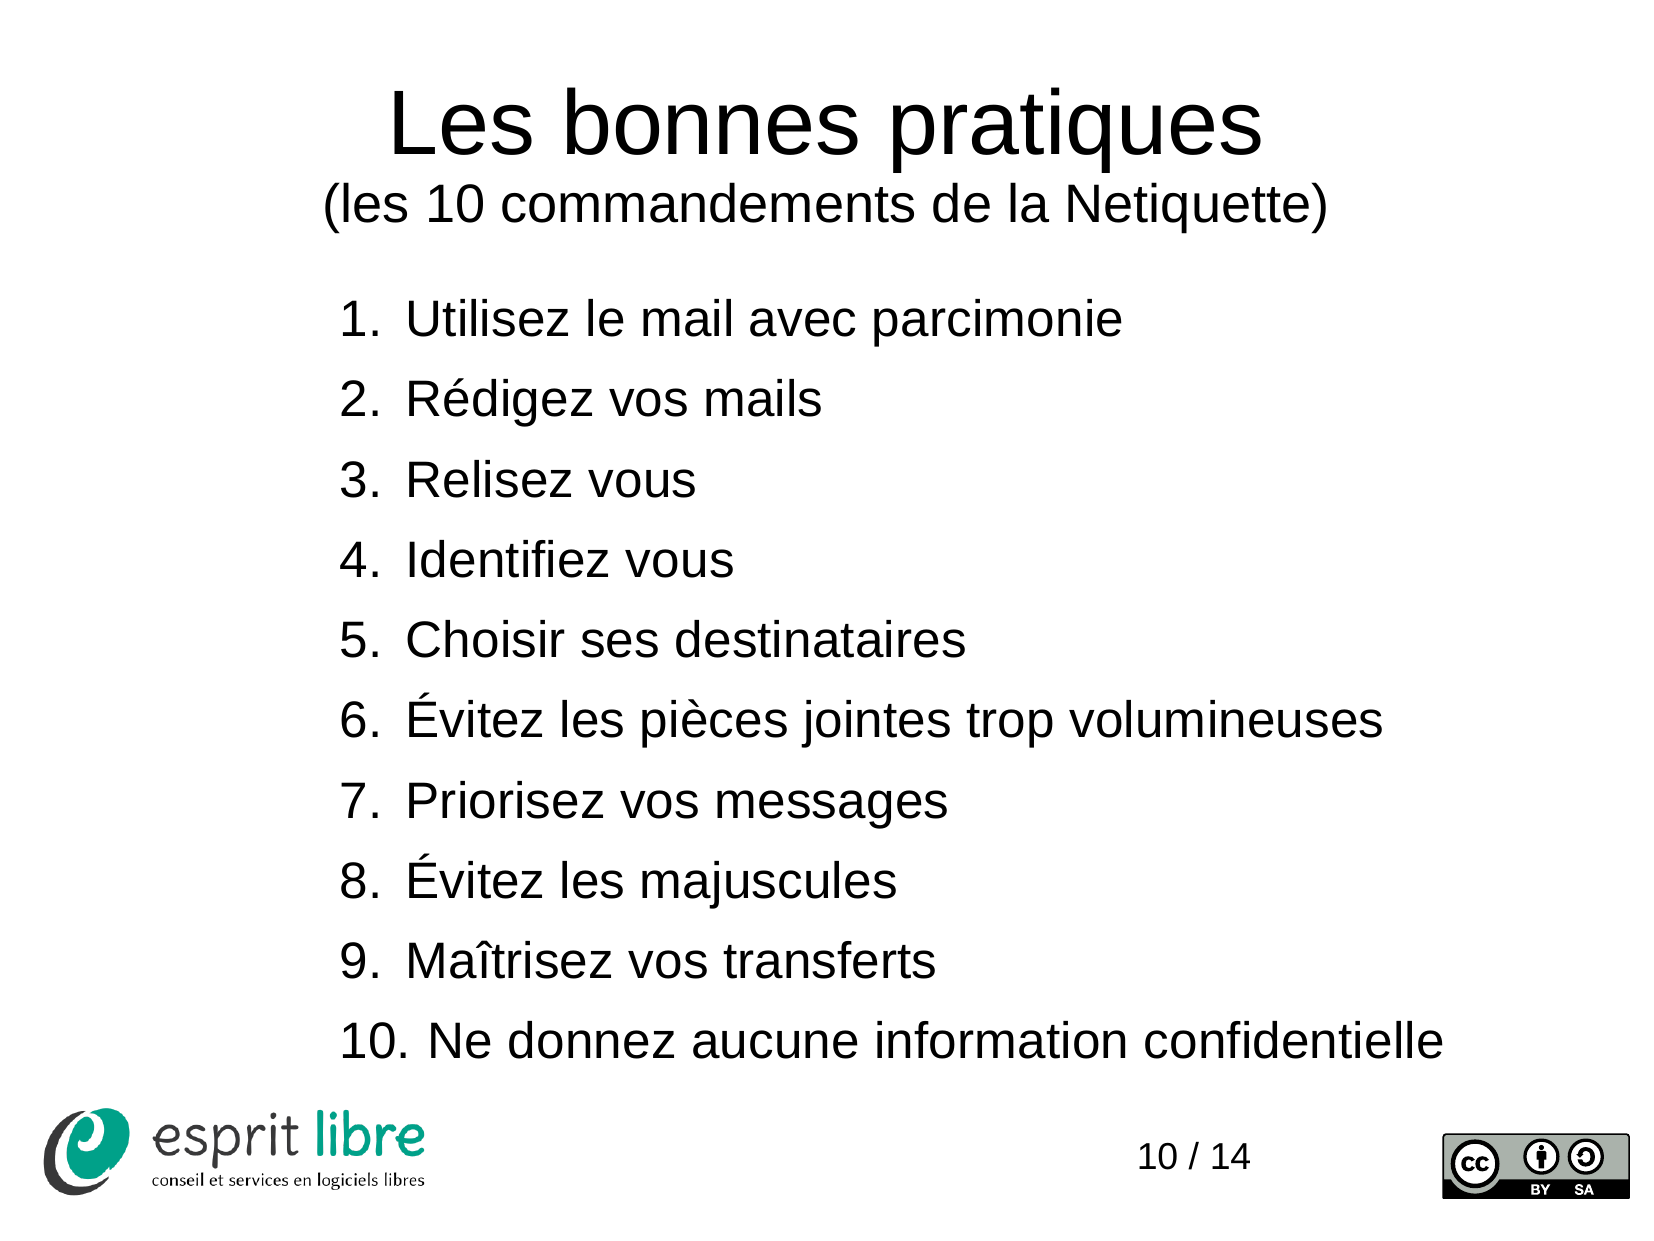

# Les bonnes pratiques (les 10 commandements de la Netiquette)
Utilisez le mail avec parcimonie
Rédigez vos mails
Relisez vous
Identifiez vous
Choisir ses destinataires
Évitez les pièces jointes trop volumineuses
Priorisez vos messages
Évitez les majuscules
Maîtrisez vos transferts
Ne donnez aucune information confidentielle